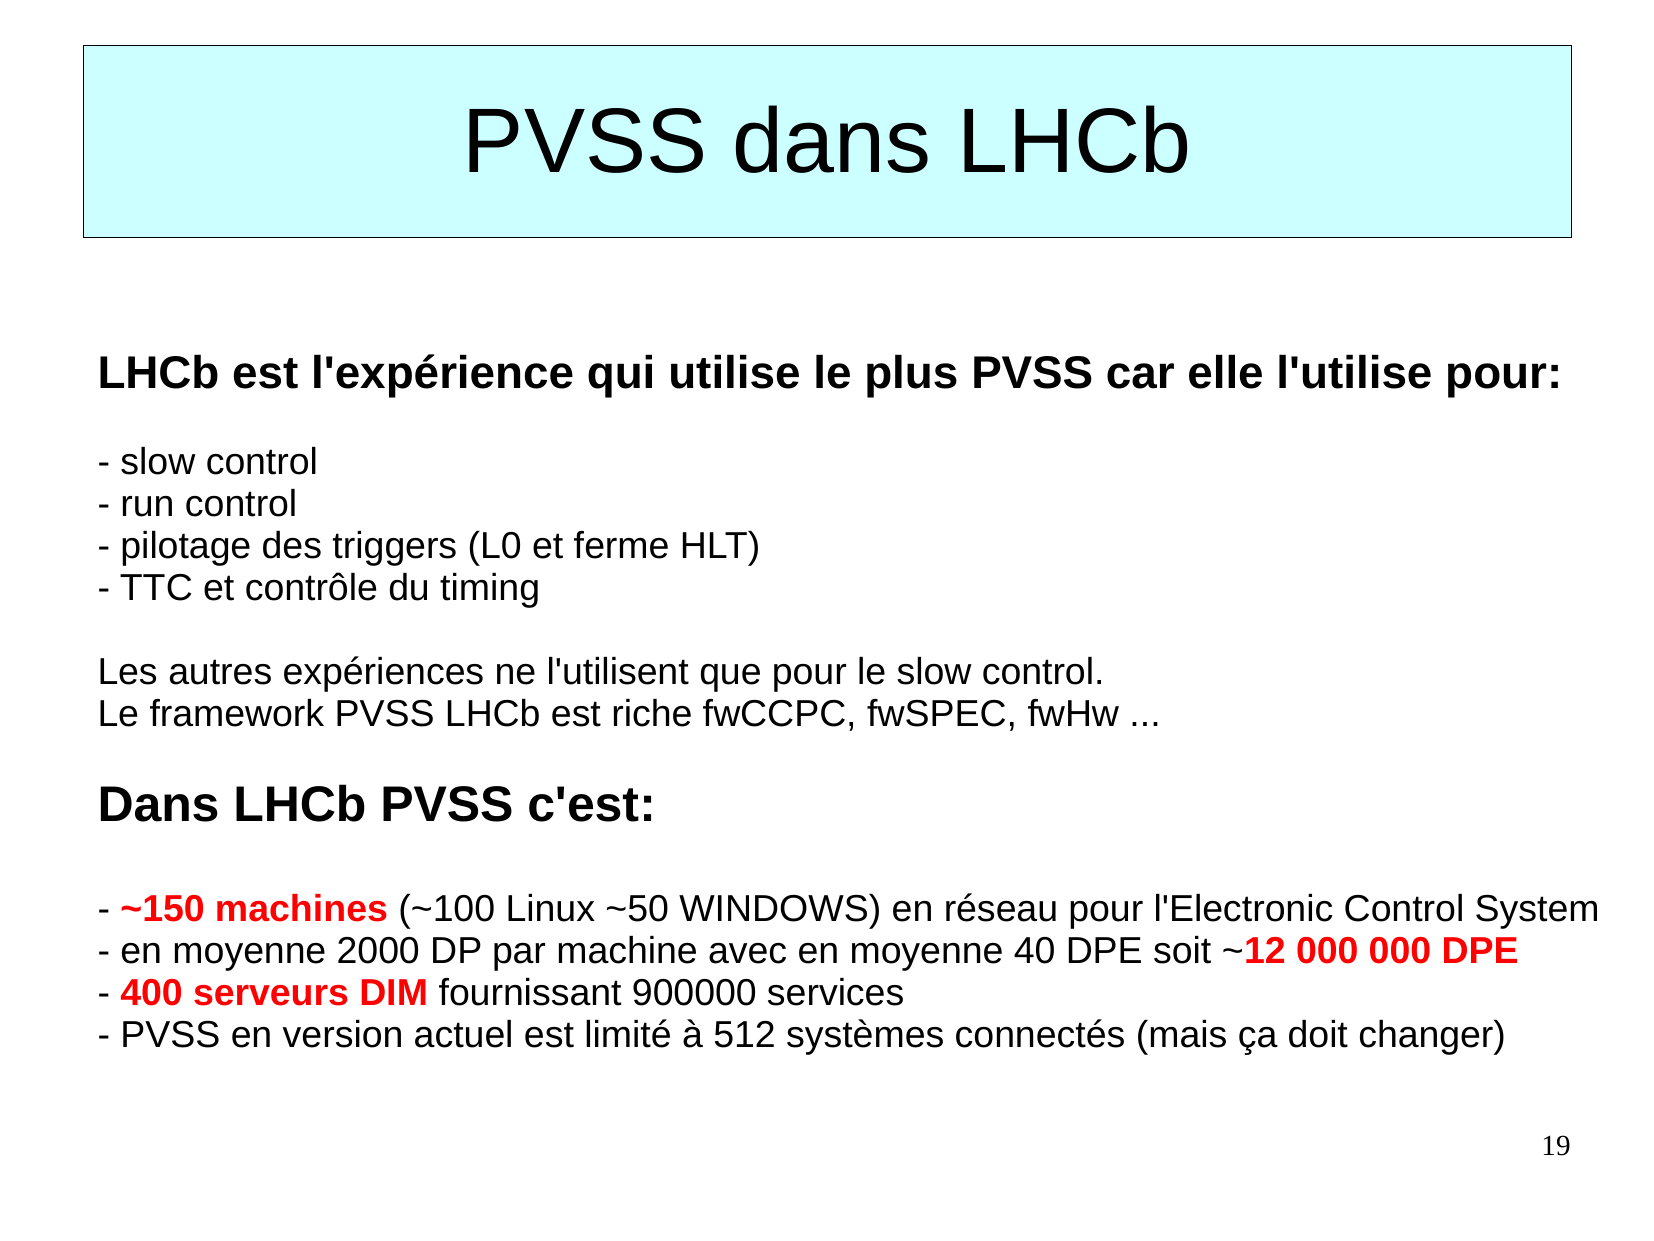

# PVSS dans LHCb
LHCb est l'expérience qui utilise le plus PVSS car elle l'utilise pour:
- slow control
- run control
- pilotage des triggers (L0 et ferme HLT)
- TTC et contrôle du timing
Les autres expériences ne l'utilisent que pour le slow control.
Le framework PVSS LHCb est riche fwCCPC, fwSPEC, fwHw ...
Dans LHCb PVSS c'est:
- ~150 machines (~100 Linux ~50 WINDOWS) en réseau pour l'Electronic Control System
- en moyenne 2000 DP par machine avec en moyenne 40 DPE soit ~12 000 000 DPE
- 400 serveurs DIM fournissant 900000 services
- PVSS en version actuel est limité à 512 systèmes connectés (mais ça doit changer)
19